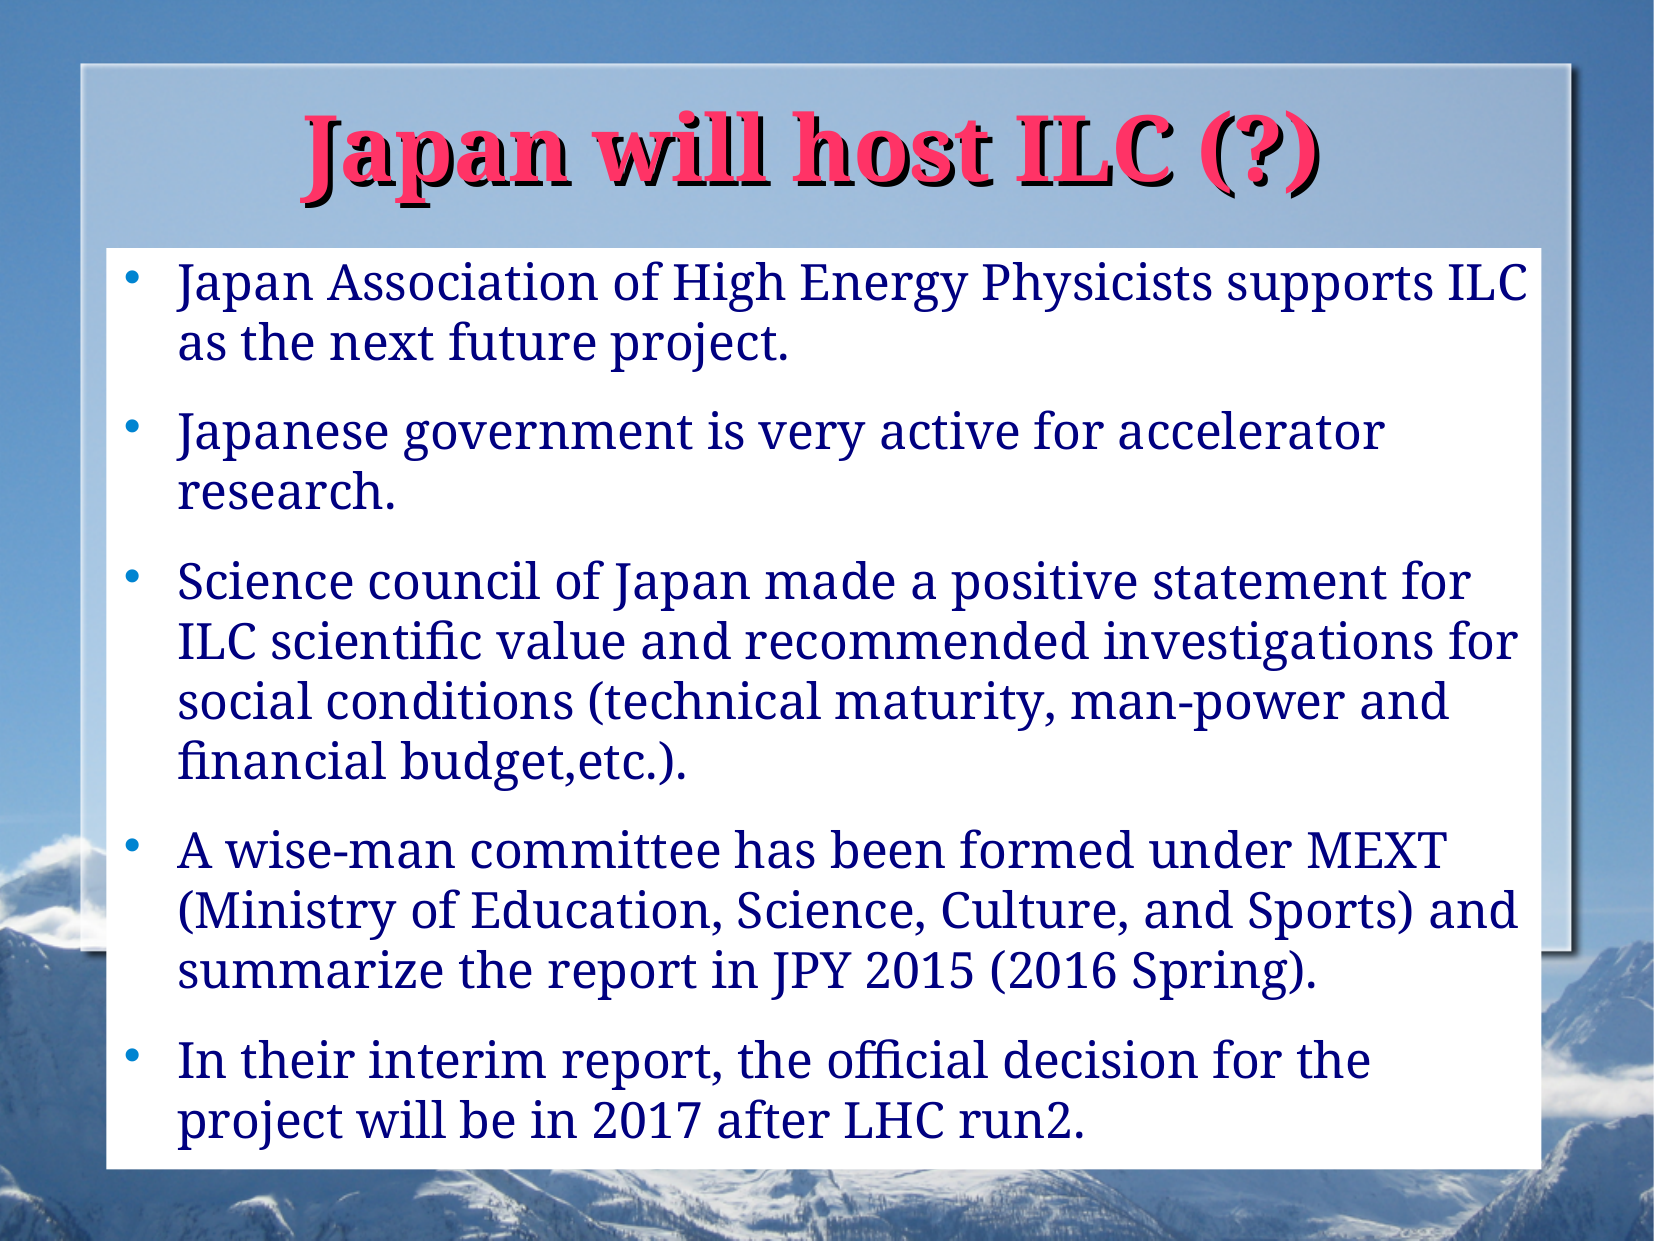

# Japan will host ILC (?)
Japan Association of High Energy Physicists supports ILC as the next future project.
Japanese government is very active for accelerator research.
Science council of Japan made a positive statement for ILC scientific value and recommended investigations for social conditions (technical maturity, man-power and financial budget,etc.).
A wise-man committee has been formed under MEXT (Ministry of Education, Science, Culture, and Sports) and summarize the report in JPY 2015 (2016 Spring).
In their interim report, the official decision for the project will be in 2017 after LHC run2.